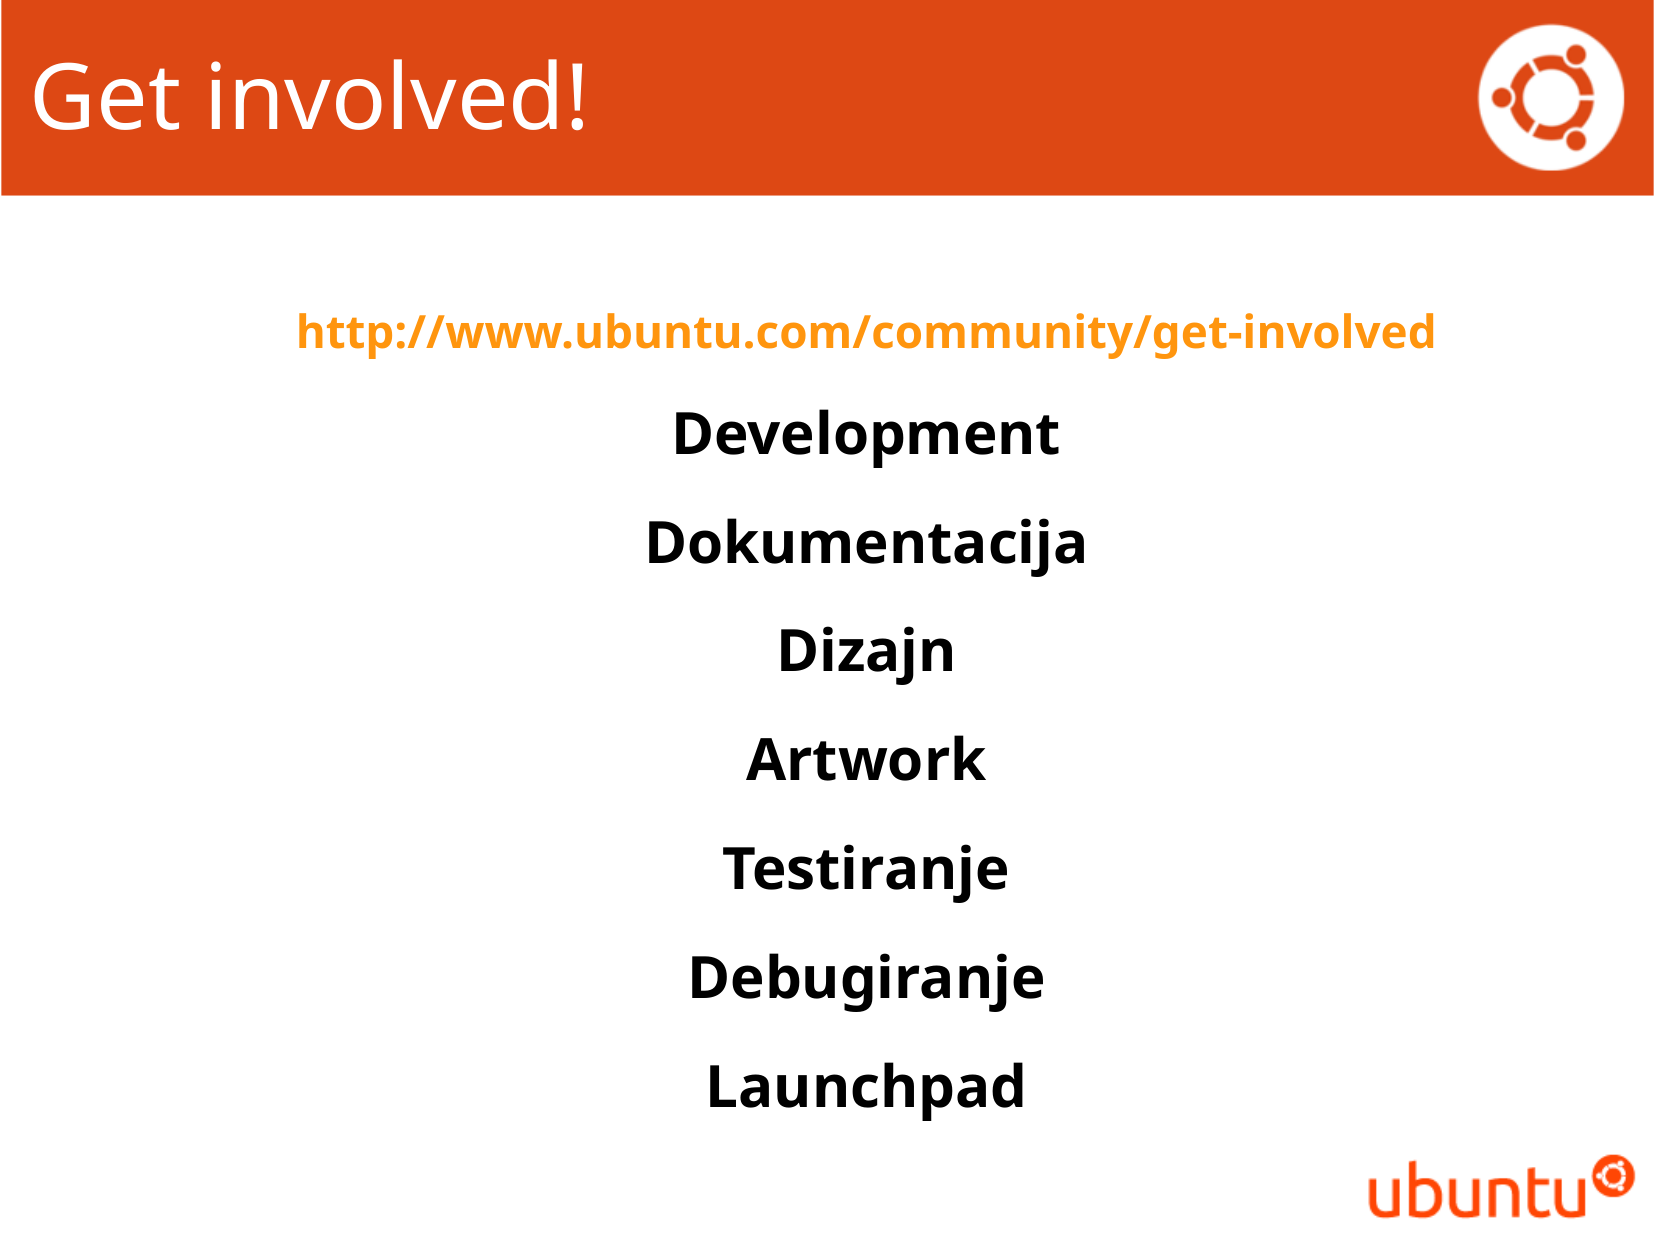

# Get involved!
http://www.ubuntu.com/community/get-involved
Development
Dokumentacija
Dizajn
Artwork
Testiranje
Debugiranje
Launchpad